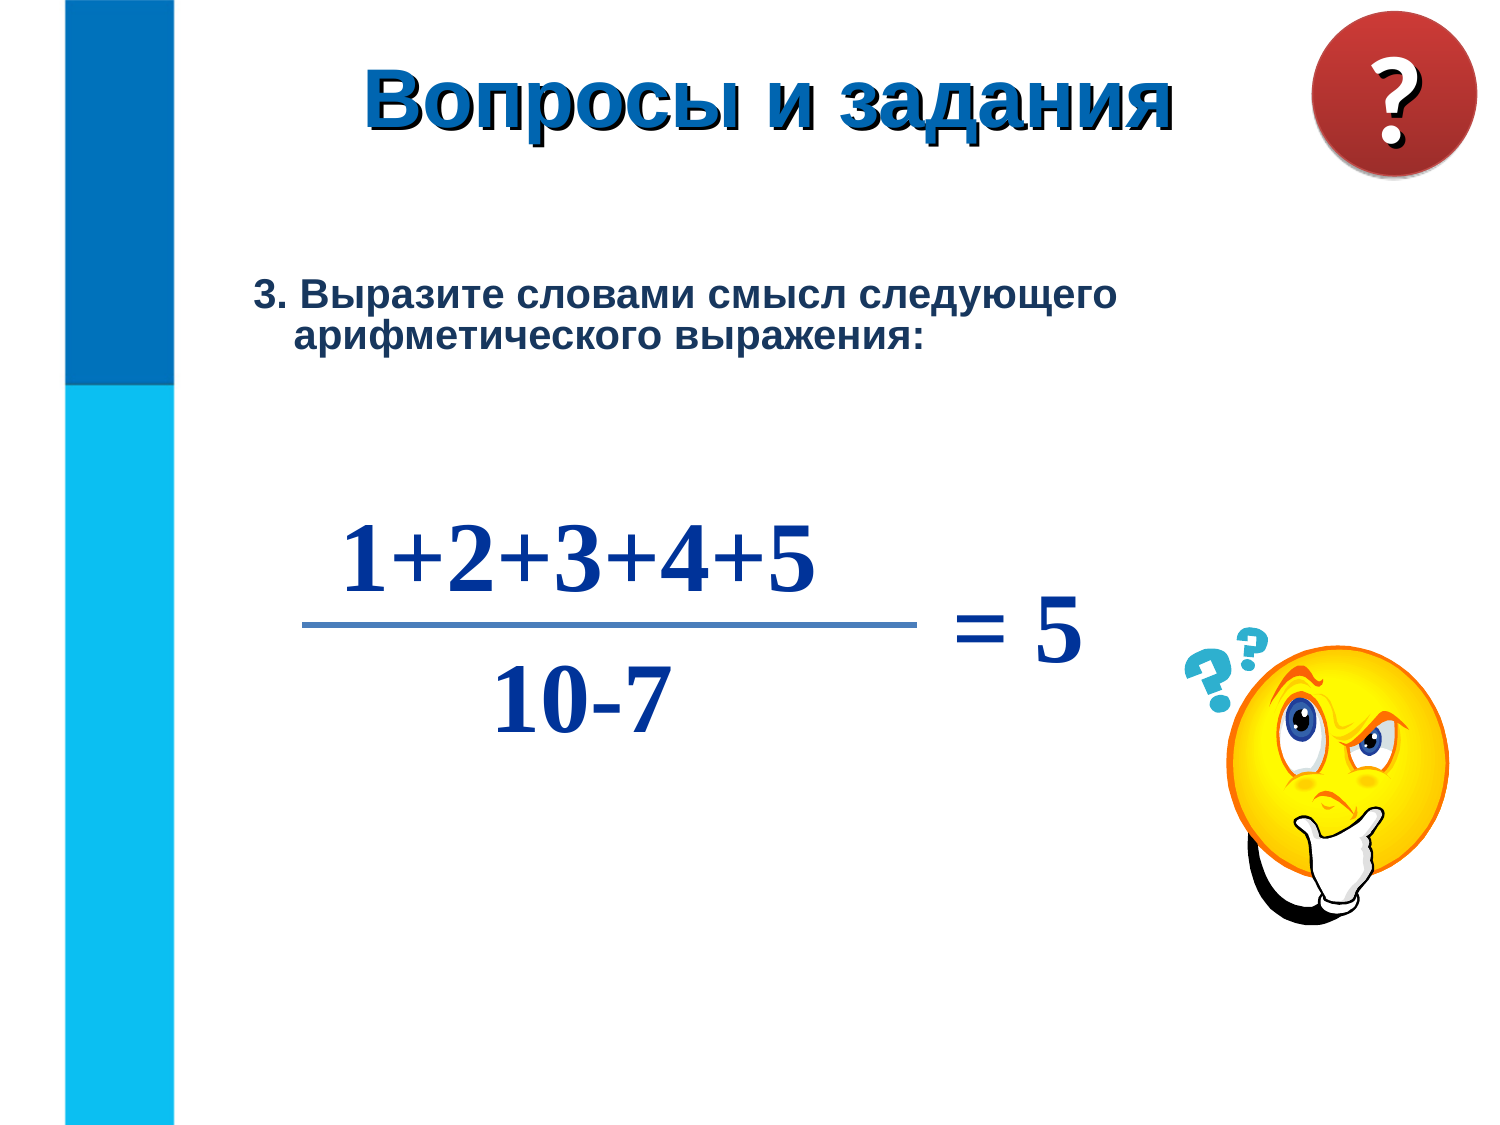

Вопросы и задания
?
# 3. Выразите словами смысл следующего арифметического выражения:
1+2+3+4+5
= 5
10-7